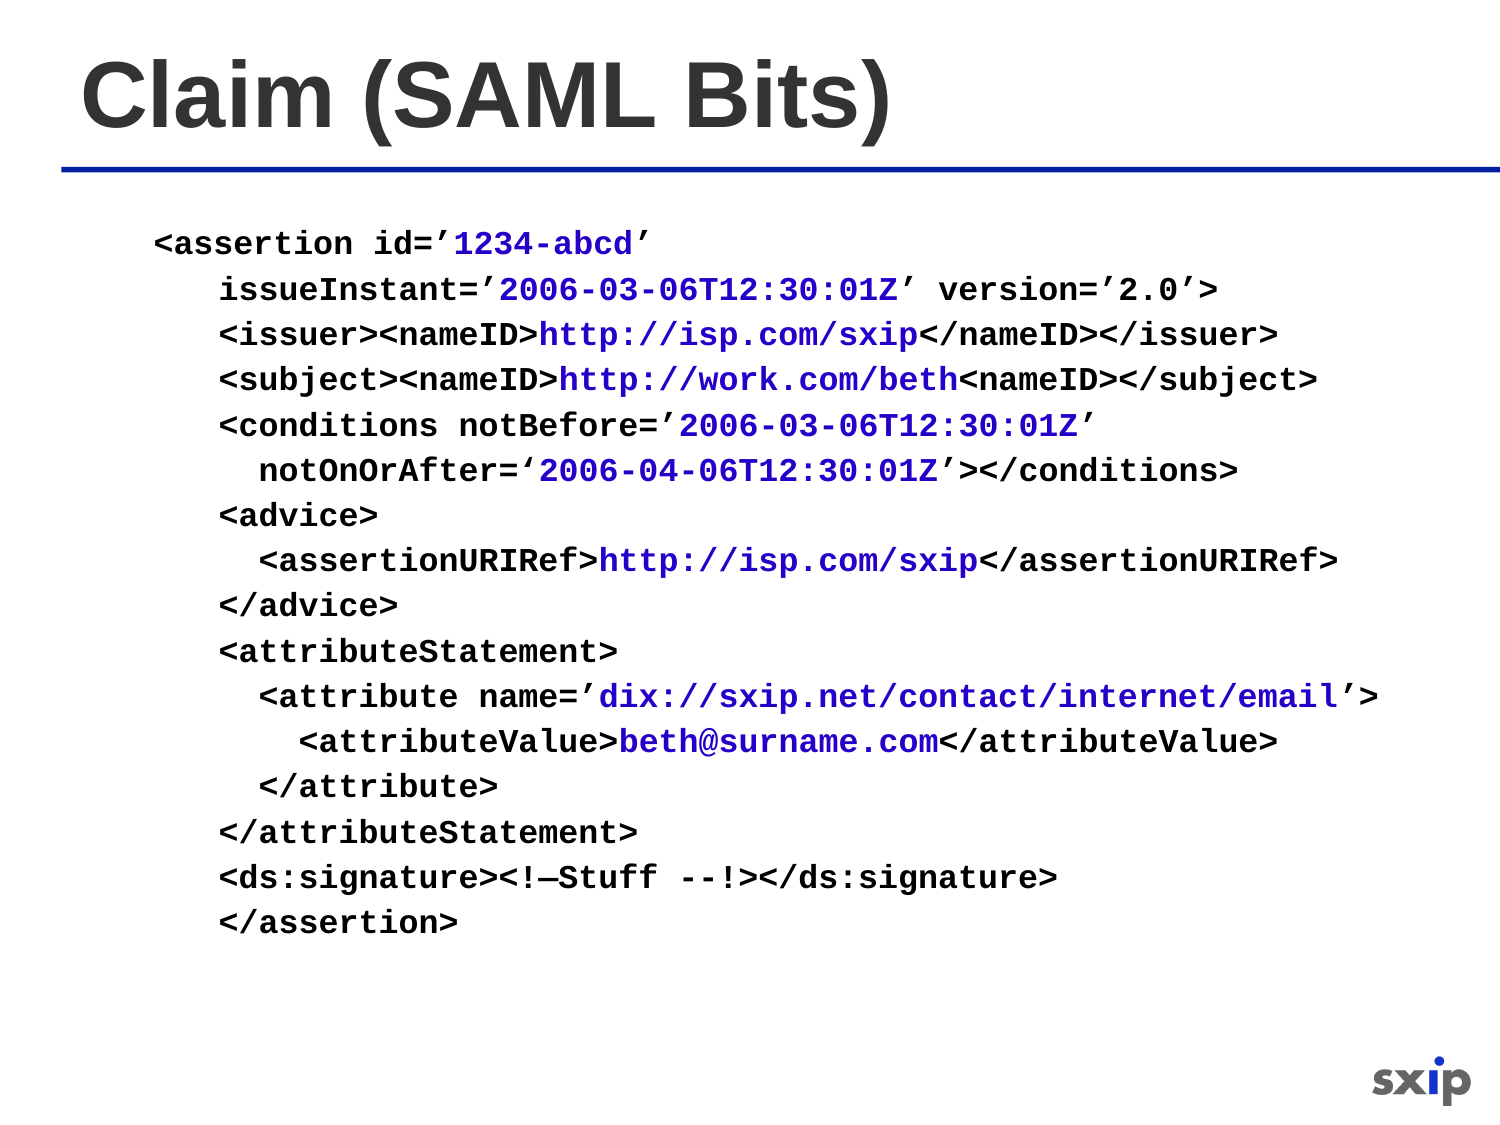

# Claim (SAML Bits)
<assertion id=’1234-abcd’
issueInstant=’2006-03-06T12:30:01Z’ version=’2.0’>
<issuer><nameID>http://isp.com/sxip</nameID></issuer> <subject><nameID>http://work.com/beth<nameID></subject>
<conditions notBefore=’2006-03-06T12:30:01Z’
 notOnOrAfter=‘2006-04-06T12:30:01Z’></conditions>
<advice>
 <assertionURIRef>http://isp.com/sxip</assertionURIRef> </advice>
<attributeStatement>
 <attribute name=’dix://sxip.net/contact/internet/email’>
 <attributeValue>beth@surname.com</attributeValue>
 </attribute>
</attributeStatement>
<ds:signature><!—Stuff --!></ds:signature>
</assertion>